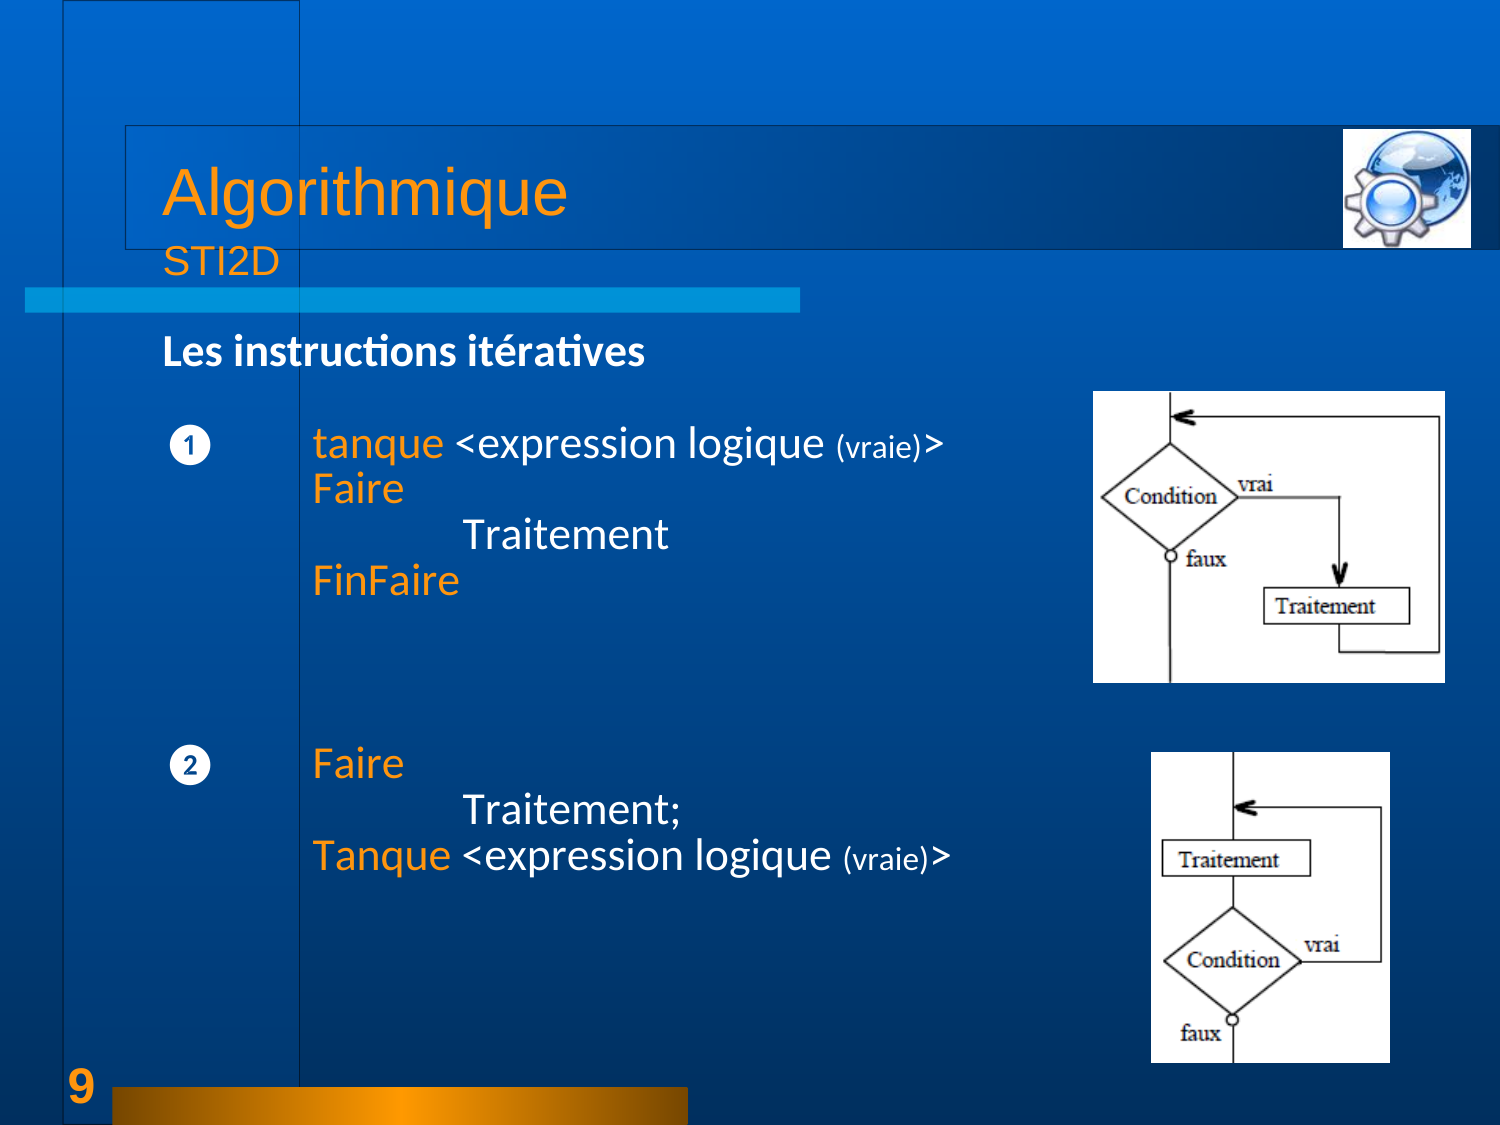

Les instructions itératives
❶	tanque <expression logique (vraie)>
	Faire
		Traitement
	FinFaire
❷	Faire
		Traitement;
	Tanque <expression logique (vraie)>